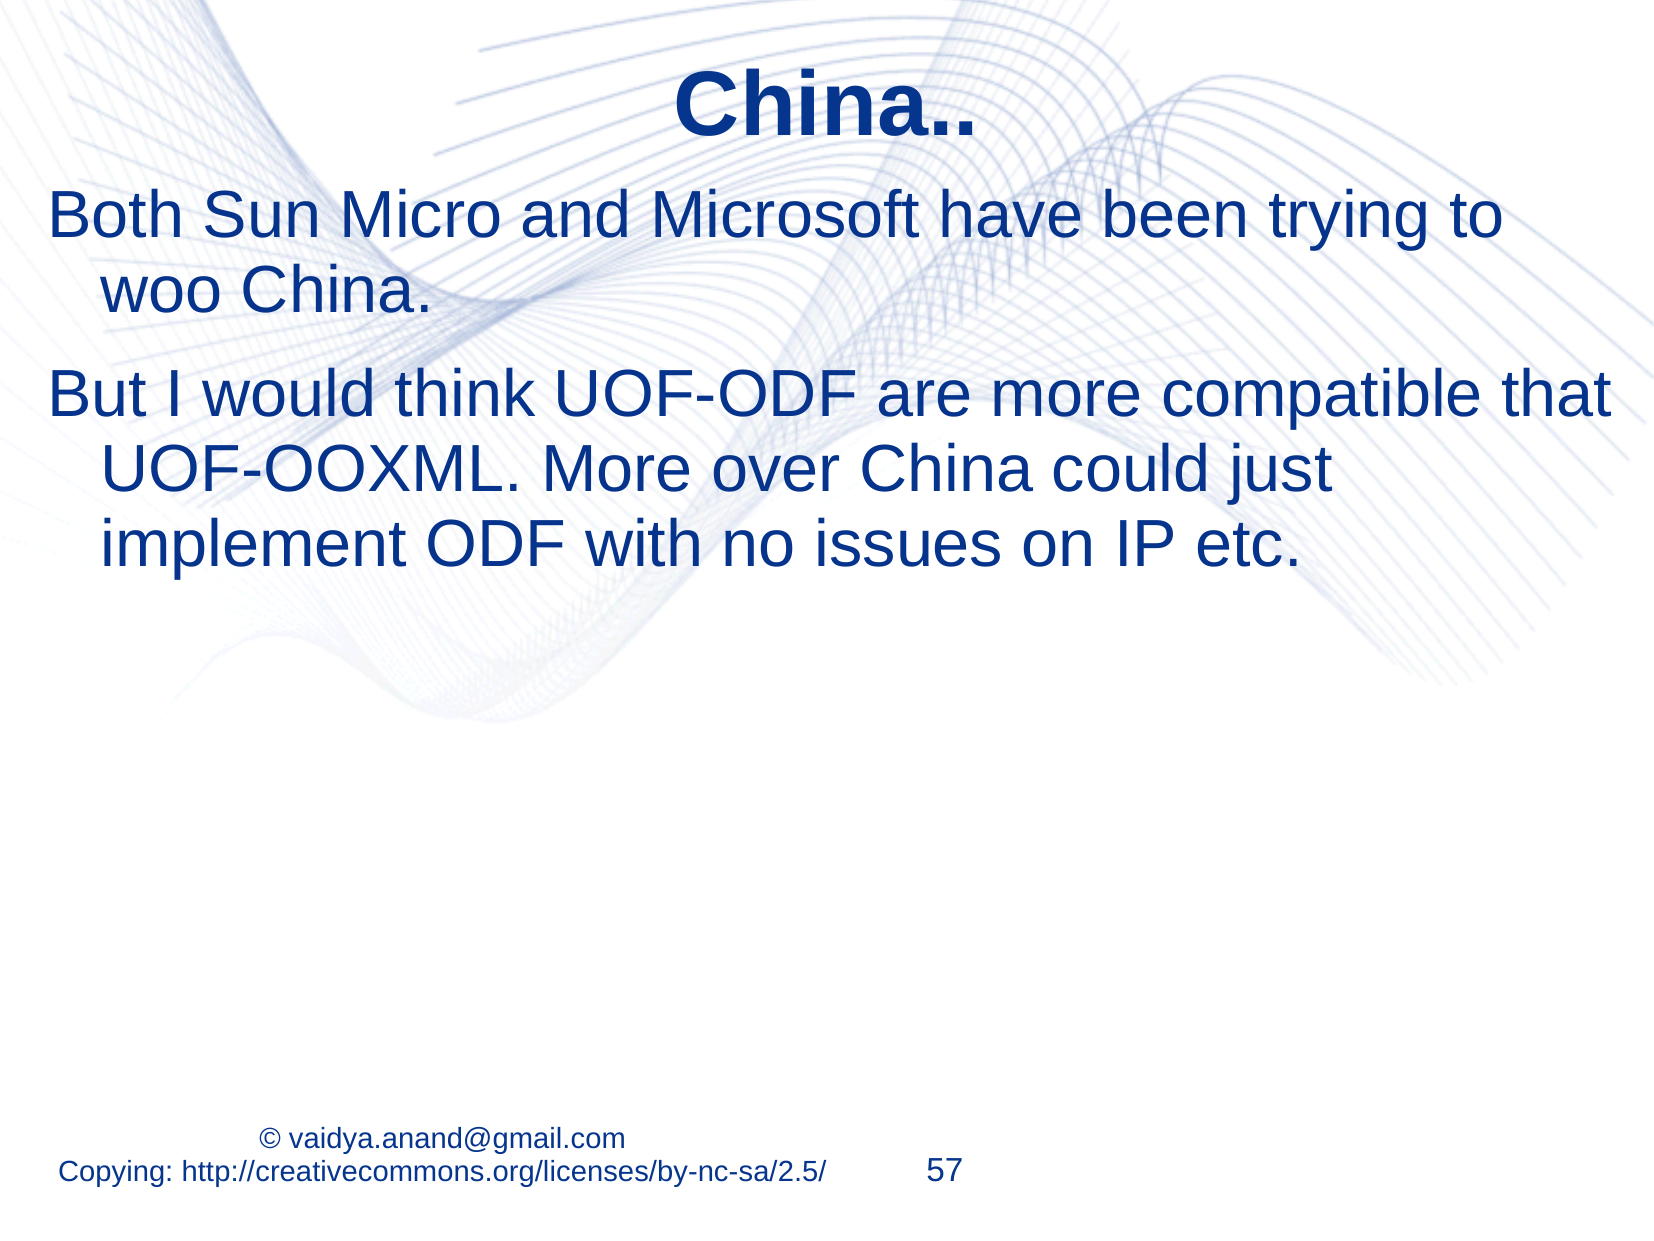

# China..
Both Sun Micro and Microsoft have been trying to woo China.
But I would think UOF-ODF are more compatible that UOF-OOXML. More over China could just implement ODF with no issues on IP etc.
http://www.broffice.org
57